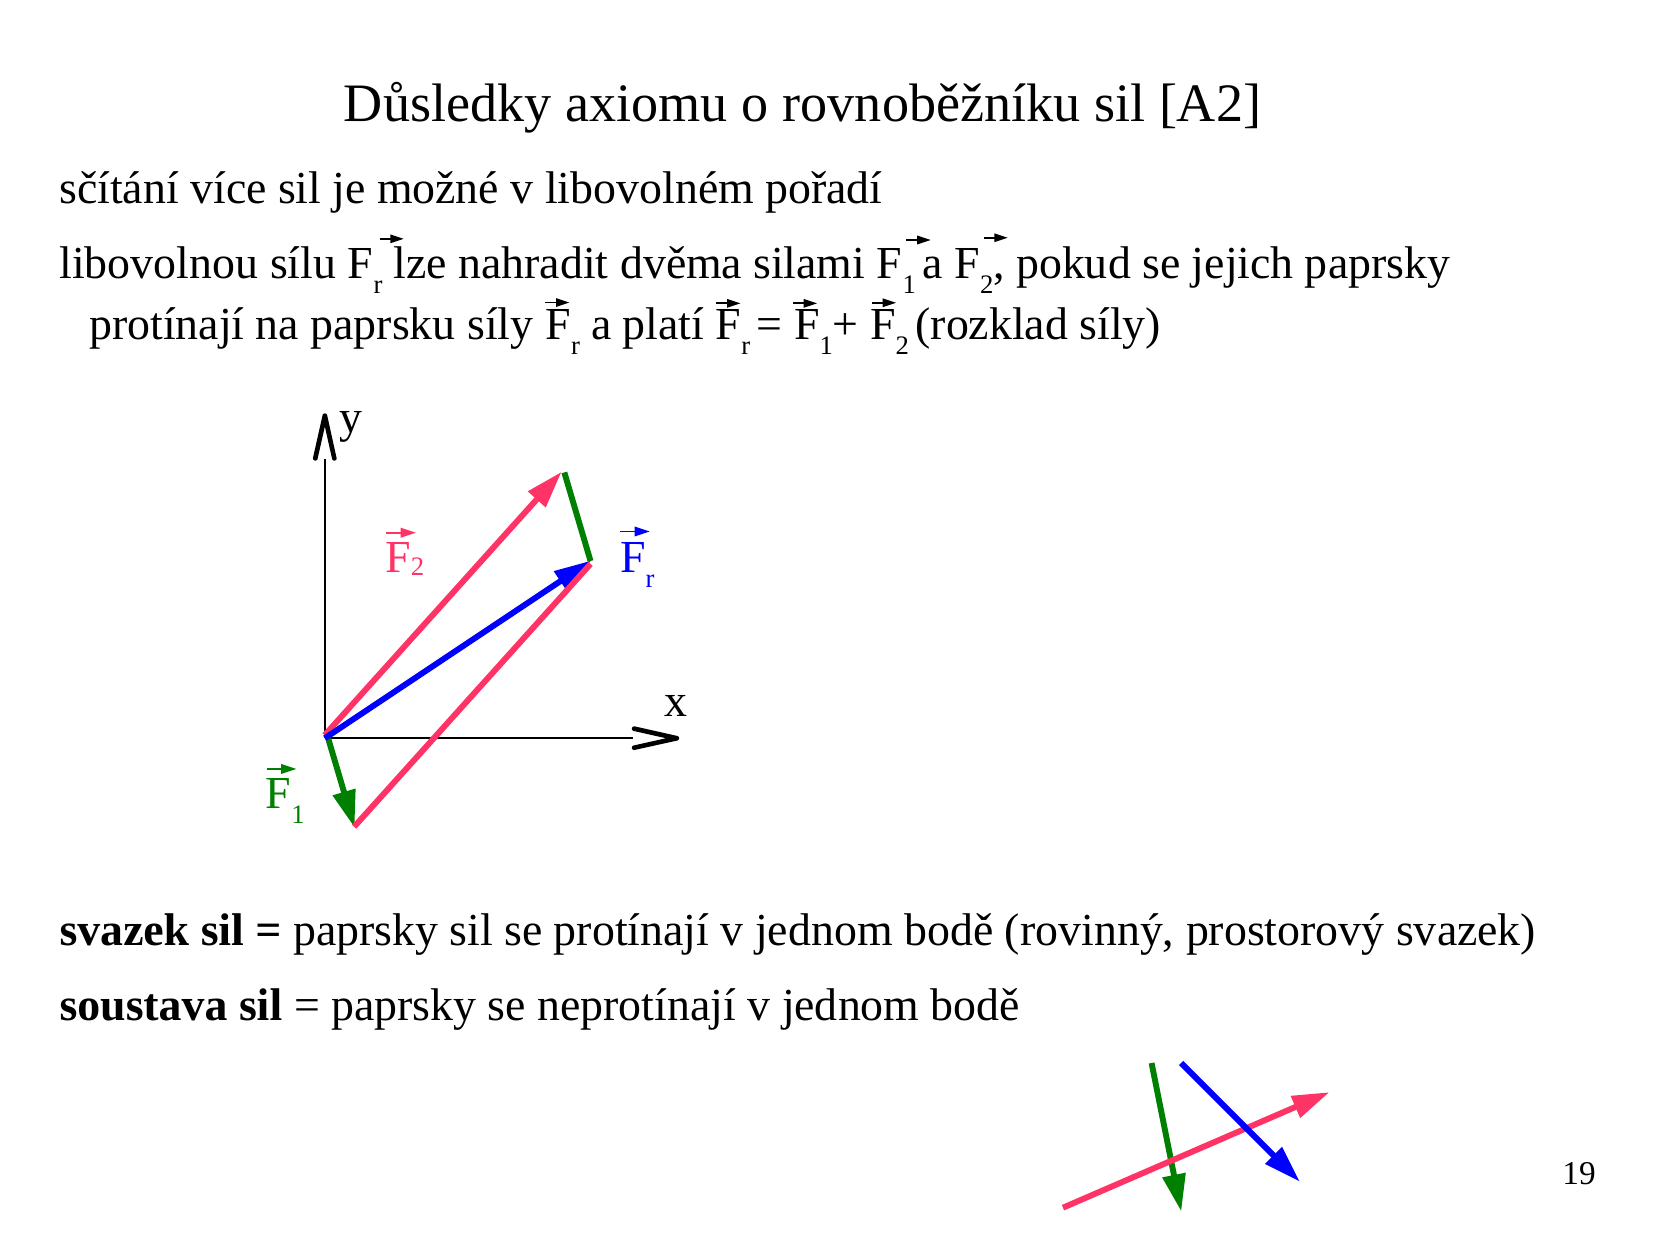

# Důsledky axiomu o rovnoběžníku sil [A2]
sčítání více sil je možné v libovolném pořadí
libovolnou sílu Fr lze nahradit dvěma silami F1 a F2, pokud se jejich paprsky protínají na paprsku síly Fr a platí Fr = F1+ F2 (rozklad síly)
svazek sil = paprsky sil se protínají v jednom bodě (rovinný, prostorový svazek)
soustava sil = paprsky se neprotínají v jednom bodě
y
F2
Fr
x
F1
19